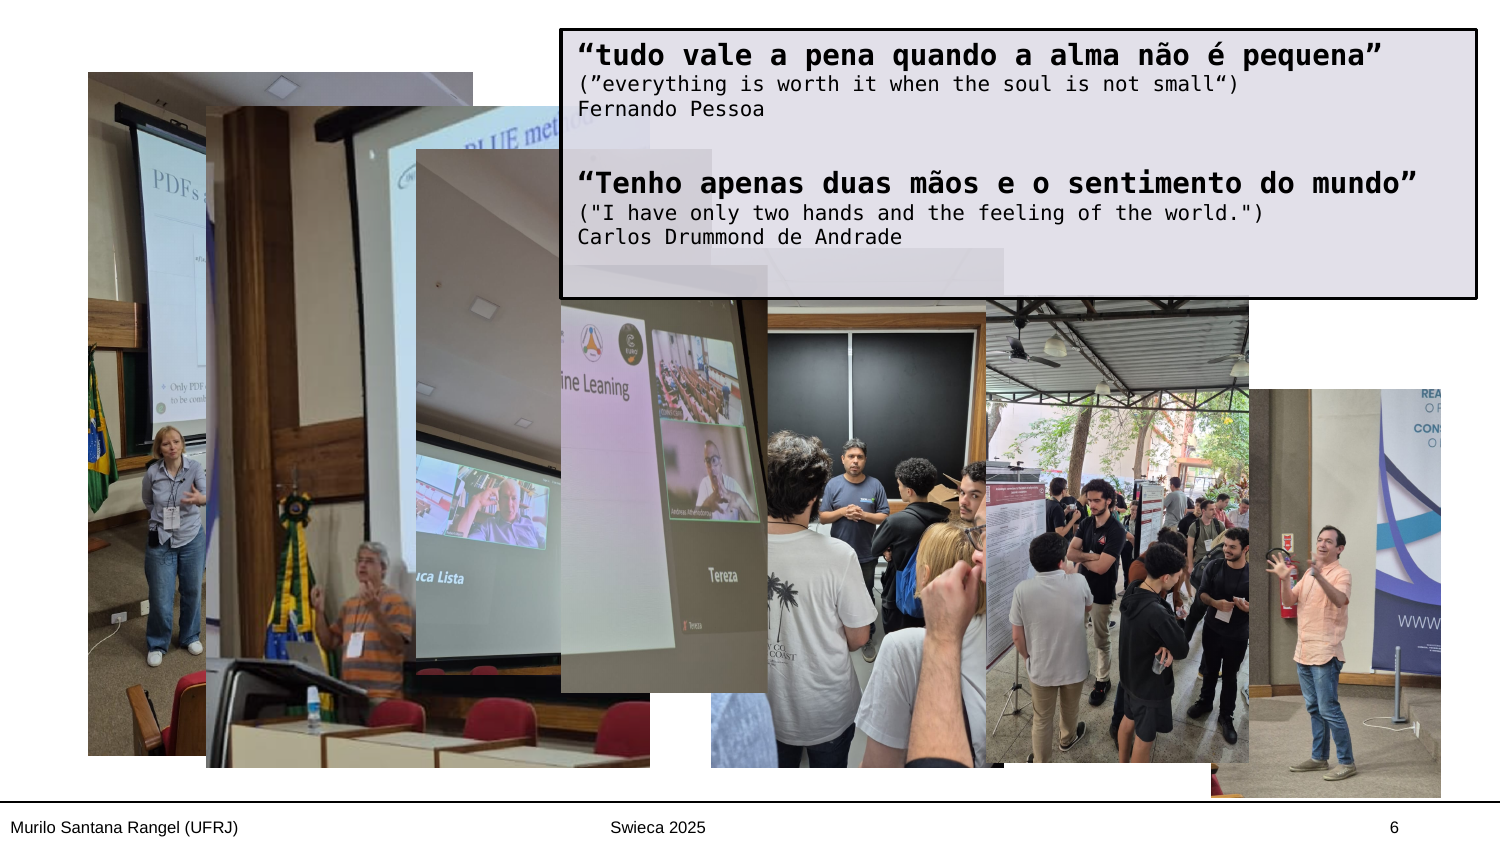

“tudo vale a pena quando a alma não é pequena”
(”everything is worth it when the soul is not small“)
Fernando Pessoa
“Tenho apenas duas mãos e o sentimento do mundo”
("I have only two hands and the feeling of the world.")
Carlos Drummond de Andrade